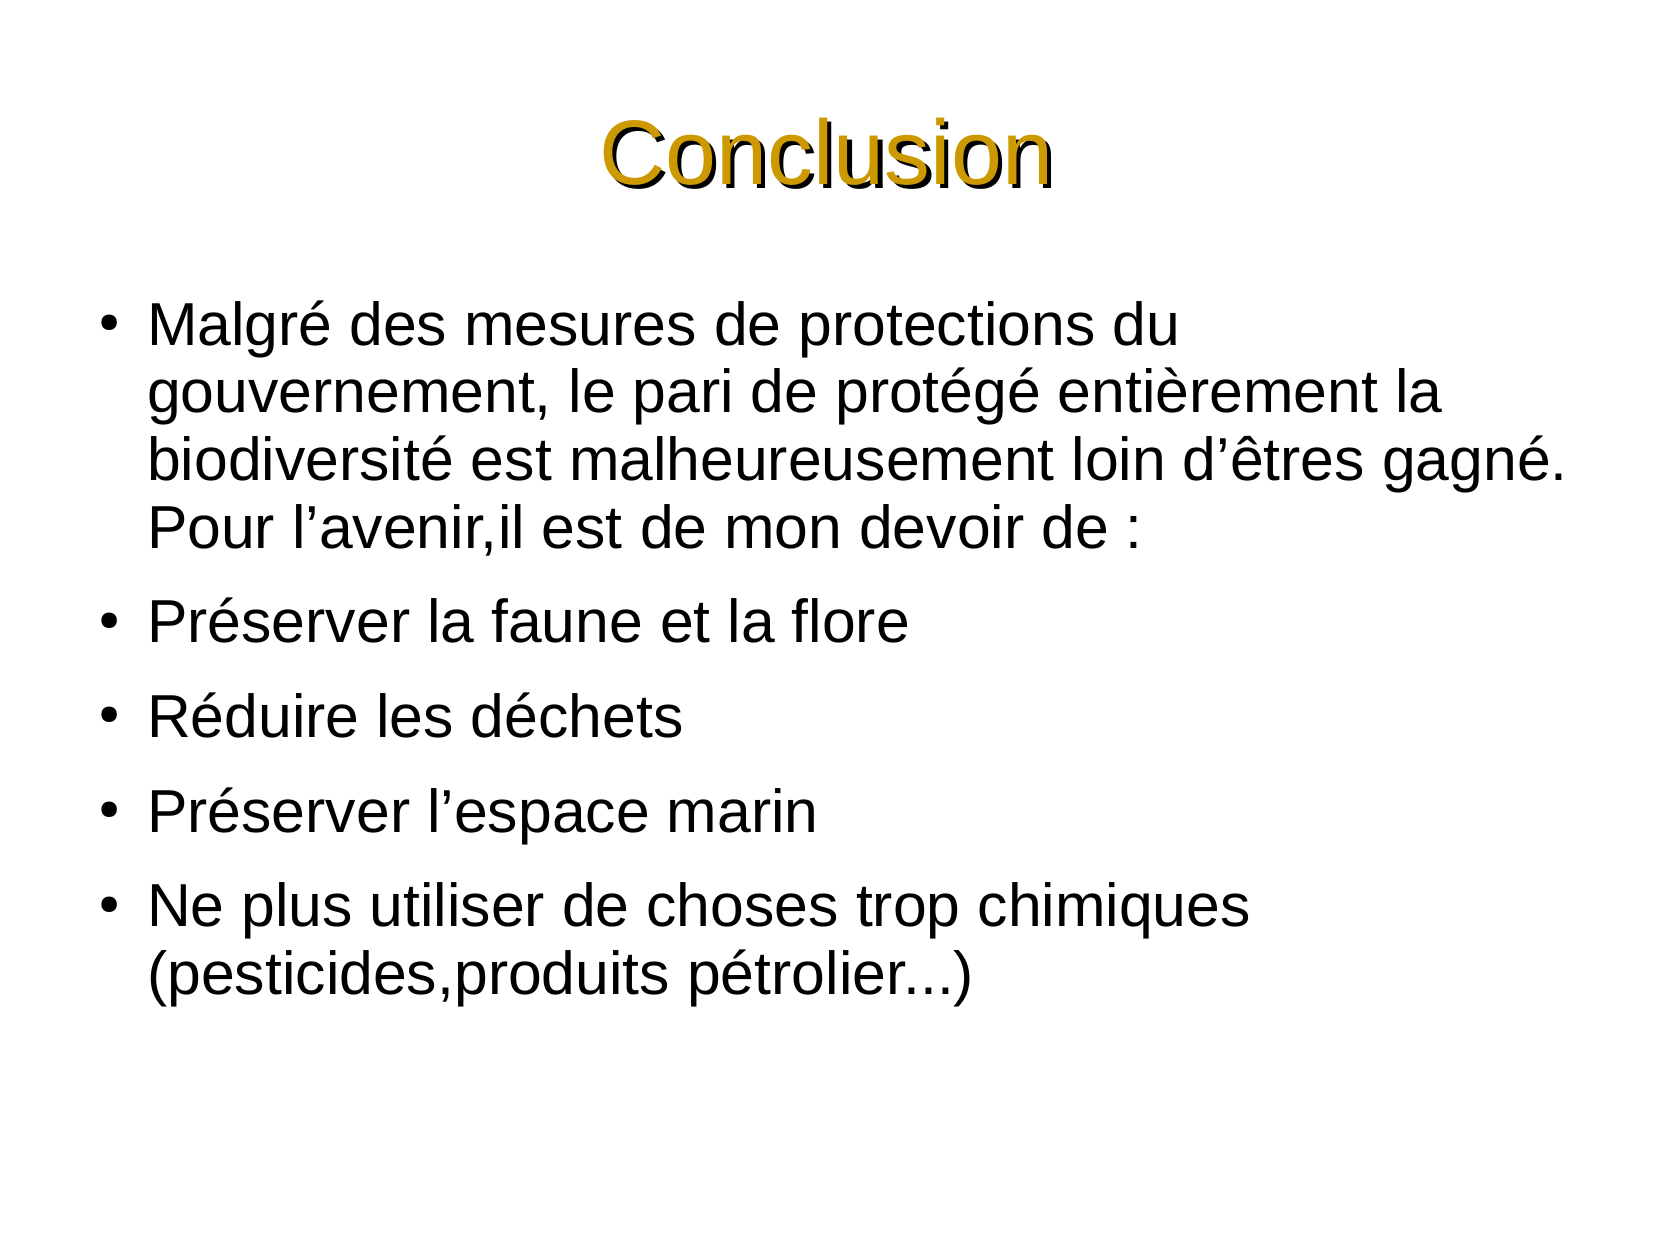

# Conclusion
Malgré des mesures de protections du gouvernement, le pari de protégé entièrement la biodiversité est malheureusement loin d’êtres gagné. Pour l’avenir,il est de mon devoir de :
Préserver la faune et la flore
Réduire les déchets
Préserver l’espace marin
Ne plus utiliser de choses trop chimiques (pesticides,produits pétrolier...)